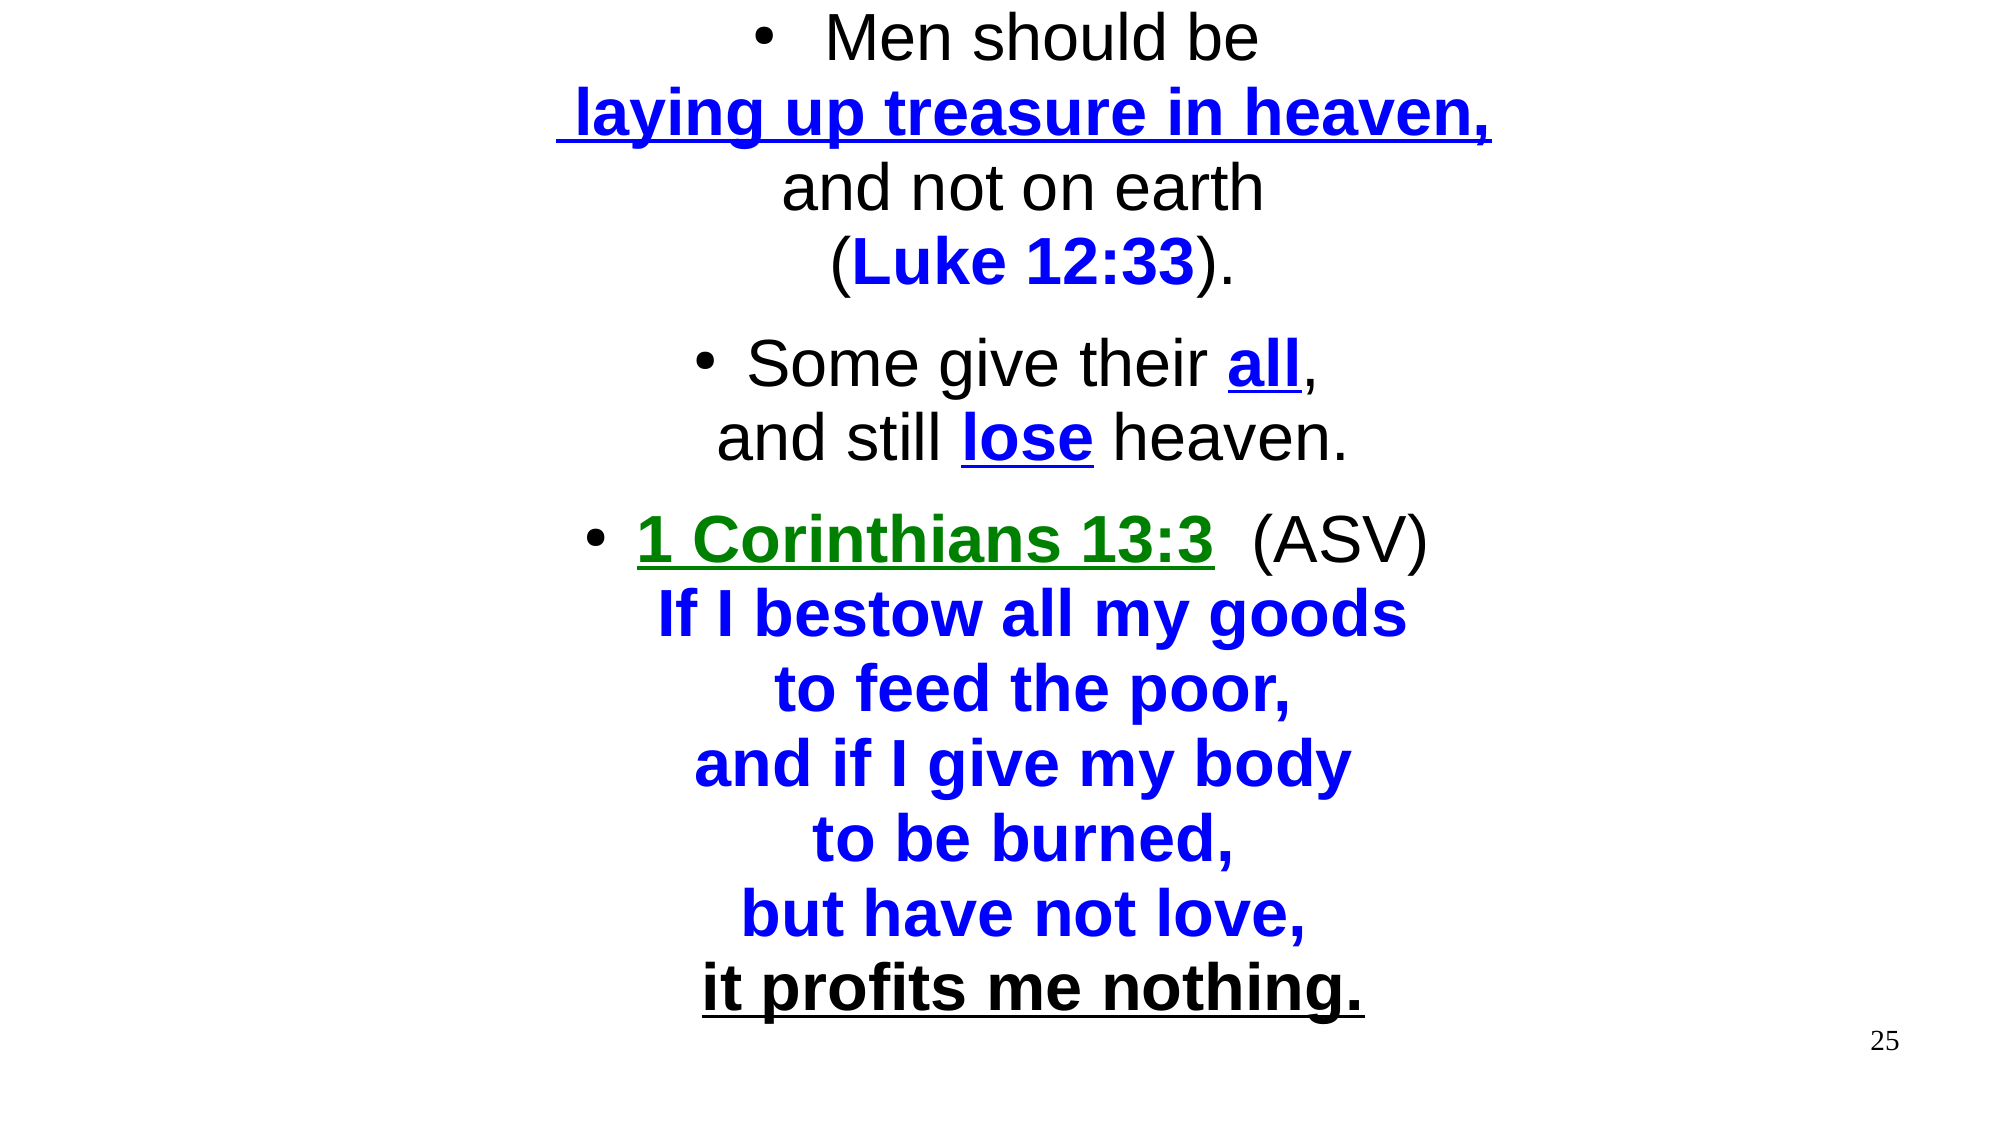

# Men should be laying up treasure in heaven, and not on earth (Luke 12:33).
Some give their all,
and still lose heaven.
1 Corinthians 13:3 (ASV)
If I bestow all my goods
 to feed the poor,
and if I give my body
to be burned,
but have not love,
it profits me nothing.
25